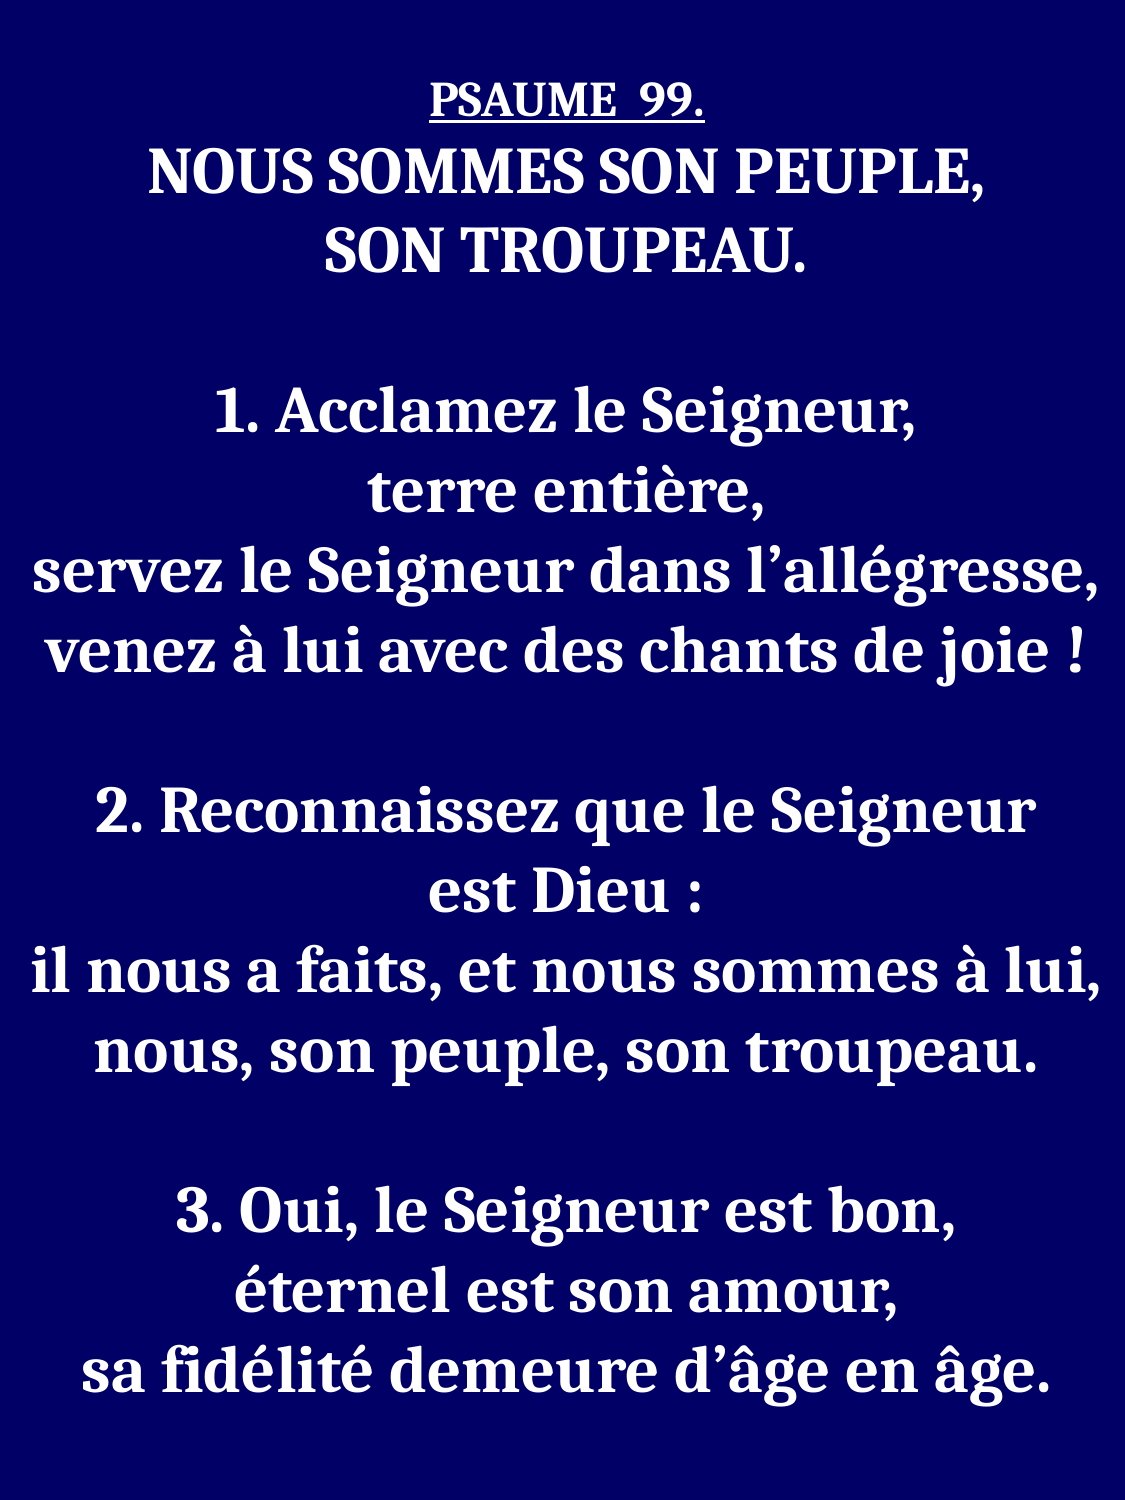

PSAUME 99.
NOUS SOMMES SON PEUPLE,
SON TROUPEAU.
1. Acclamez le Seigneur,
terre entière,
servez le Seigneur dans l’allégresse,
venez à lui avec des chants de joie !
2. Reconnaissez que le Seigneur
est Dieu :
il nous a faits, et nous sommes à lui,
nous, son peuple, son troupeau.
3. Oui, le Seigneur est bon,
éternel est son amour,
sa fidélité demeure d’âge en âge.